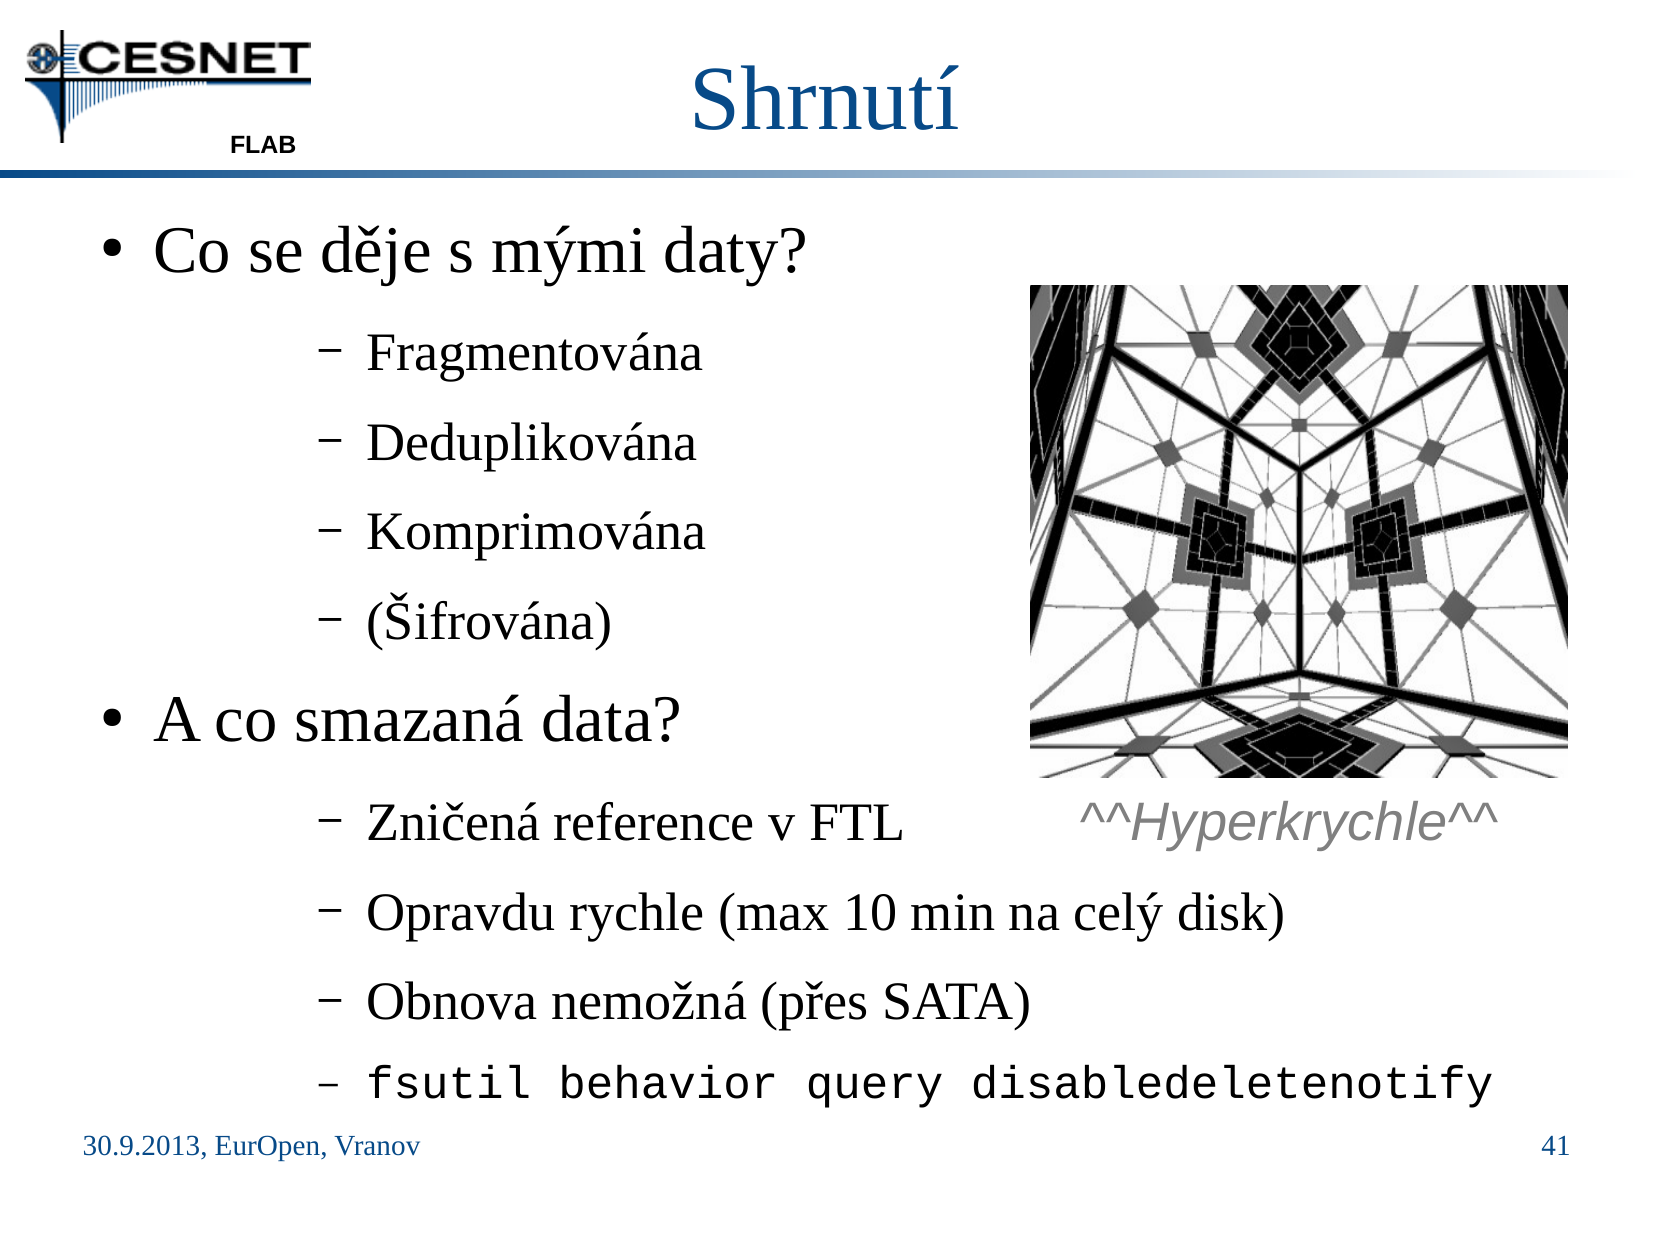

# Shrnutí
Co se děje s mými daty?
Fragmentována
Deduplikována
Komprimována
(Šifrována)
A co smazaná data?
Zničená reference v FTL ^^Hyperkrychle^^
Opravdu rychle (max 10 min na celý disk)
Obnova nemožná (přes SATA)
fsutil behavior query disabledeletenotify
30.9.2013, EurOpen, Vranov
41